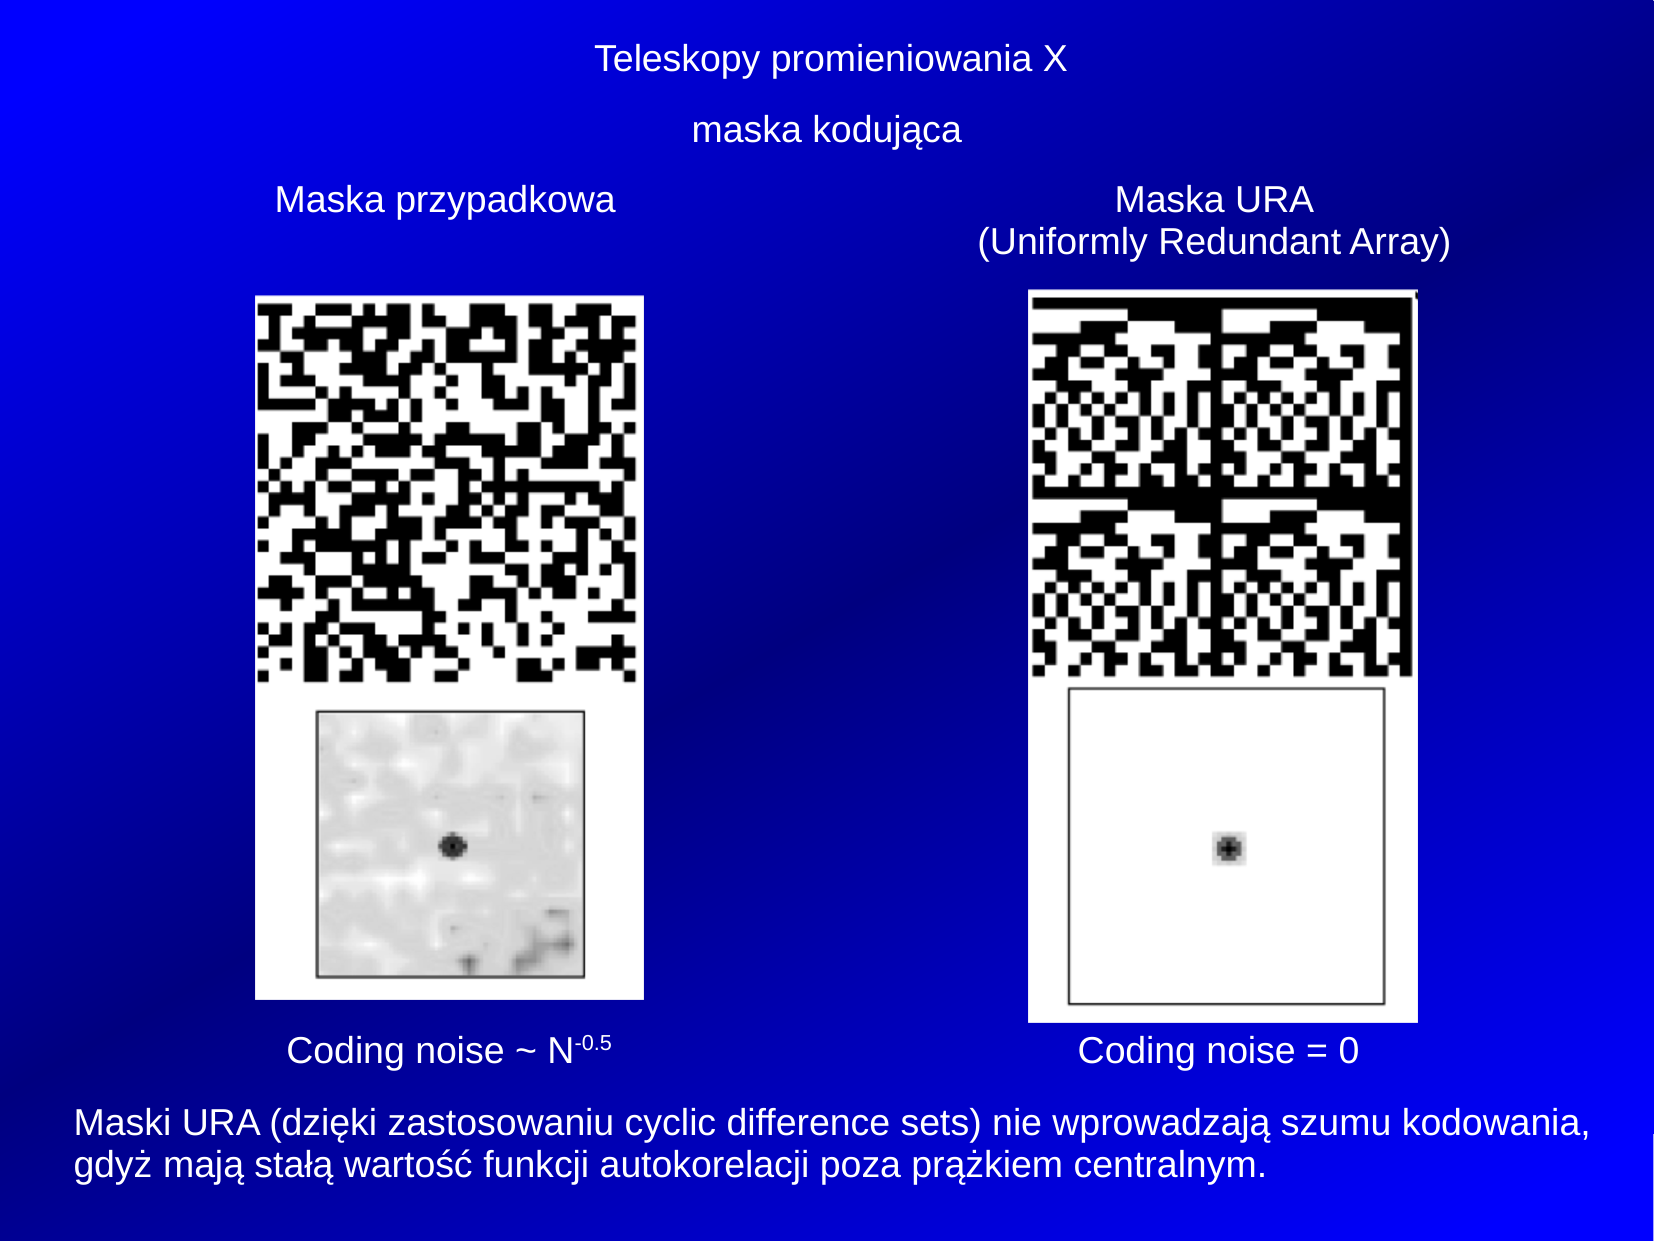

Teleskopy promieniowania X
maska kodująca
Maska przypadkowa
Maska URA
(Uniformly Redundant Array)
Coding noise ~ N-0.5
Coding noise = 0
Maski URA (dzięki zastosowaniu cyclic difference sets) nie wprowadzają szumu kodowania,
gdyż mają stałą wartość funkcji autokorelacji poza prążkiem centralnym.